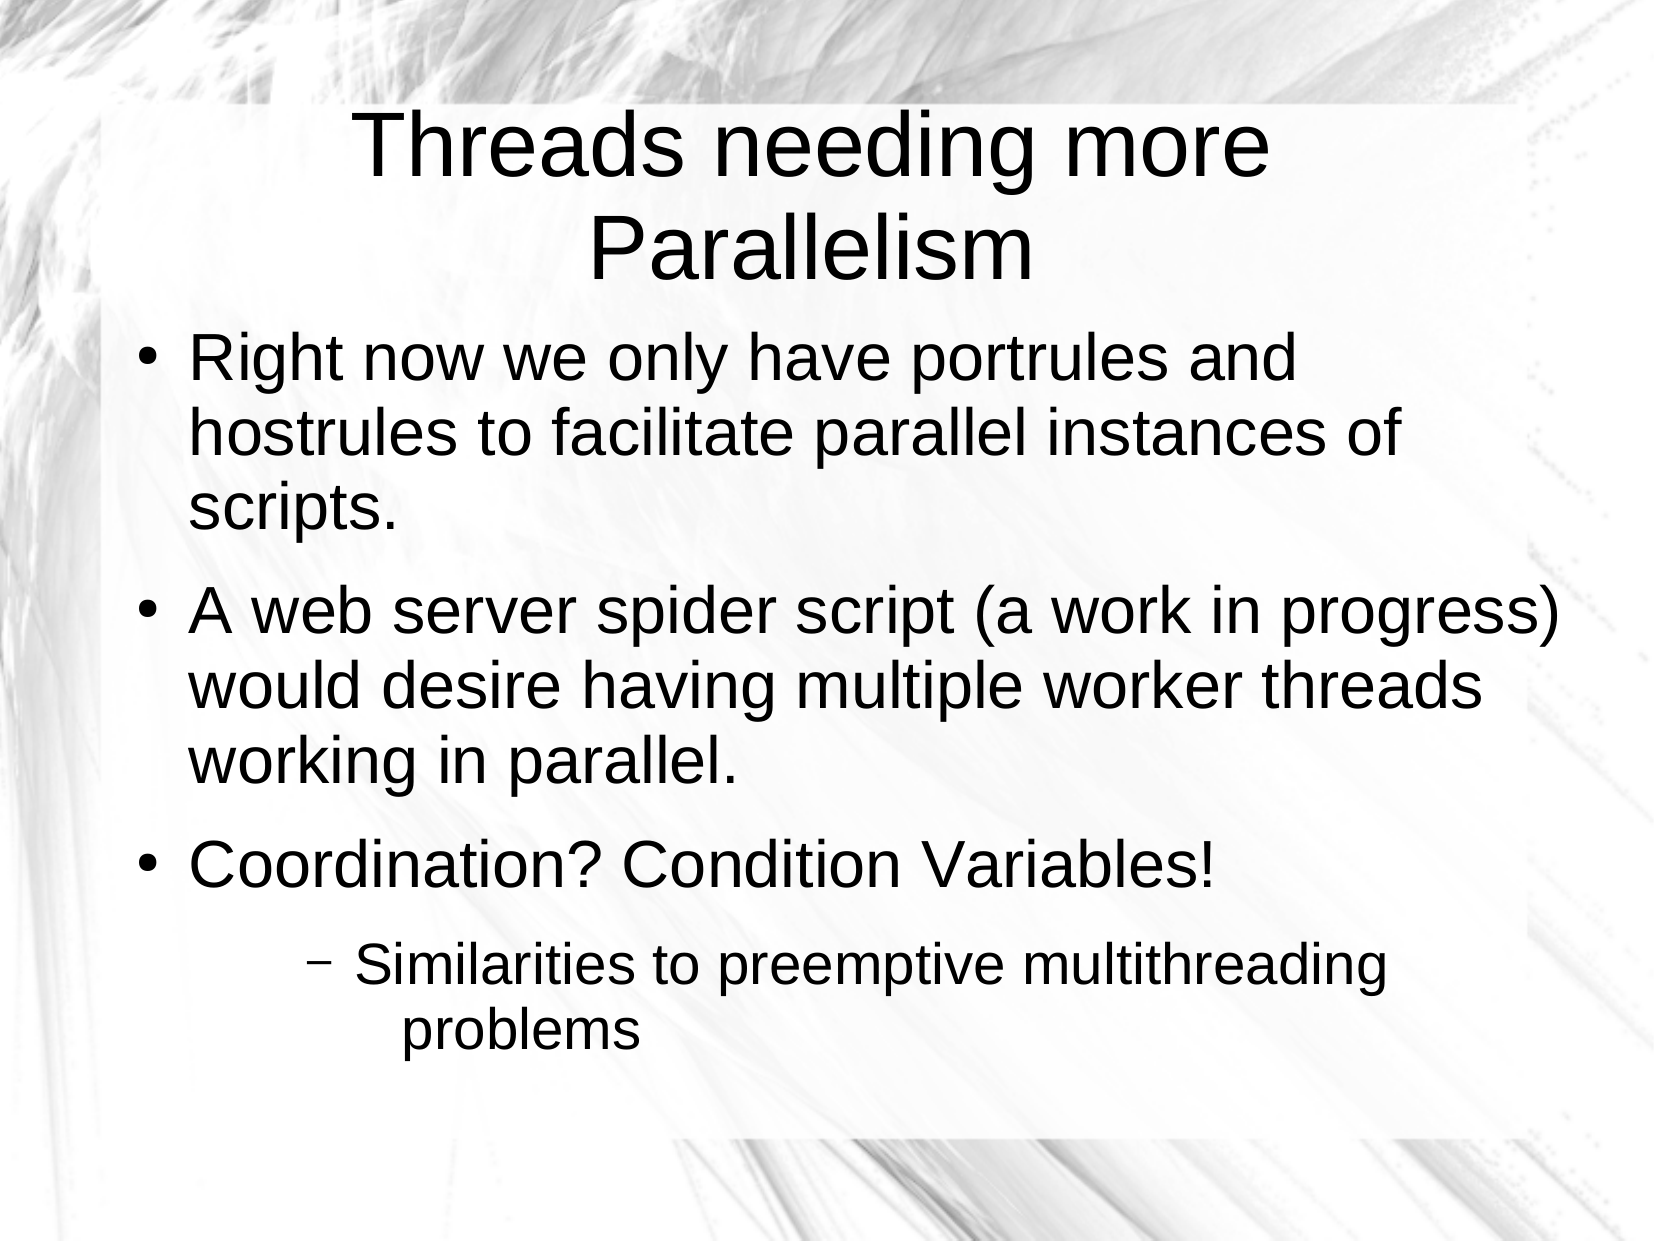

# Threads needing more Parallelism
Right now we only have portrules and hostrules to facilitate parallel instances of scripts.
A web server spider script (a work in progress) would desire having multiple worker threads working in parallel.
Coordination? Condition Variables!
Similarities to preemptive multithreading problems